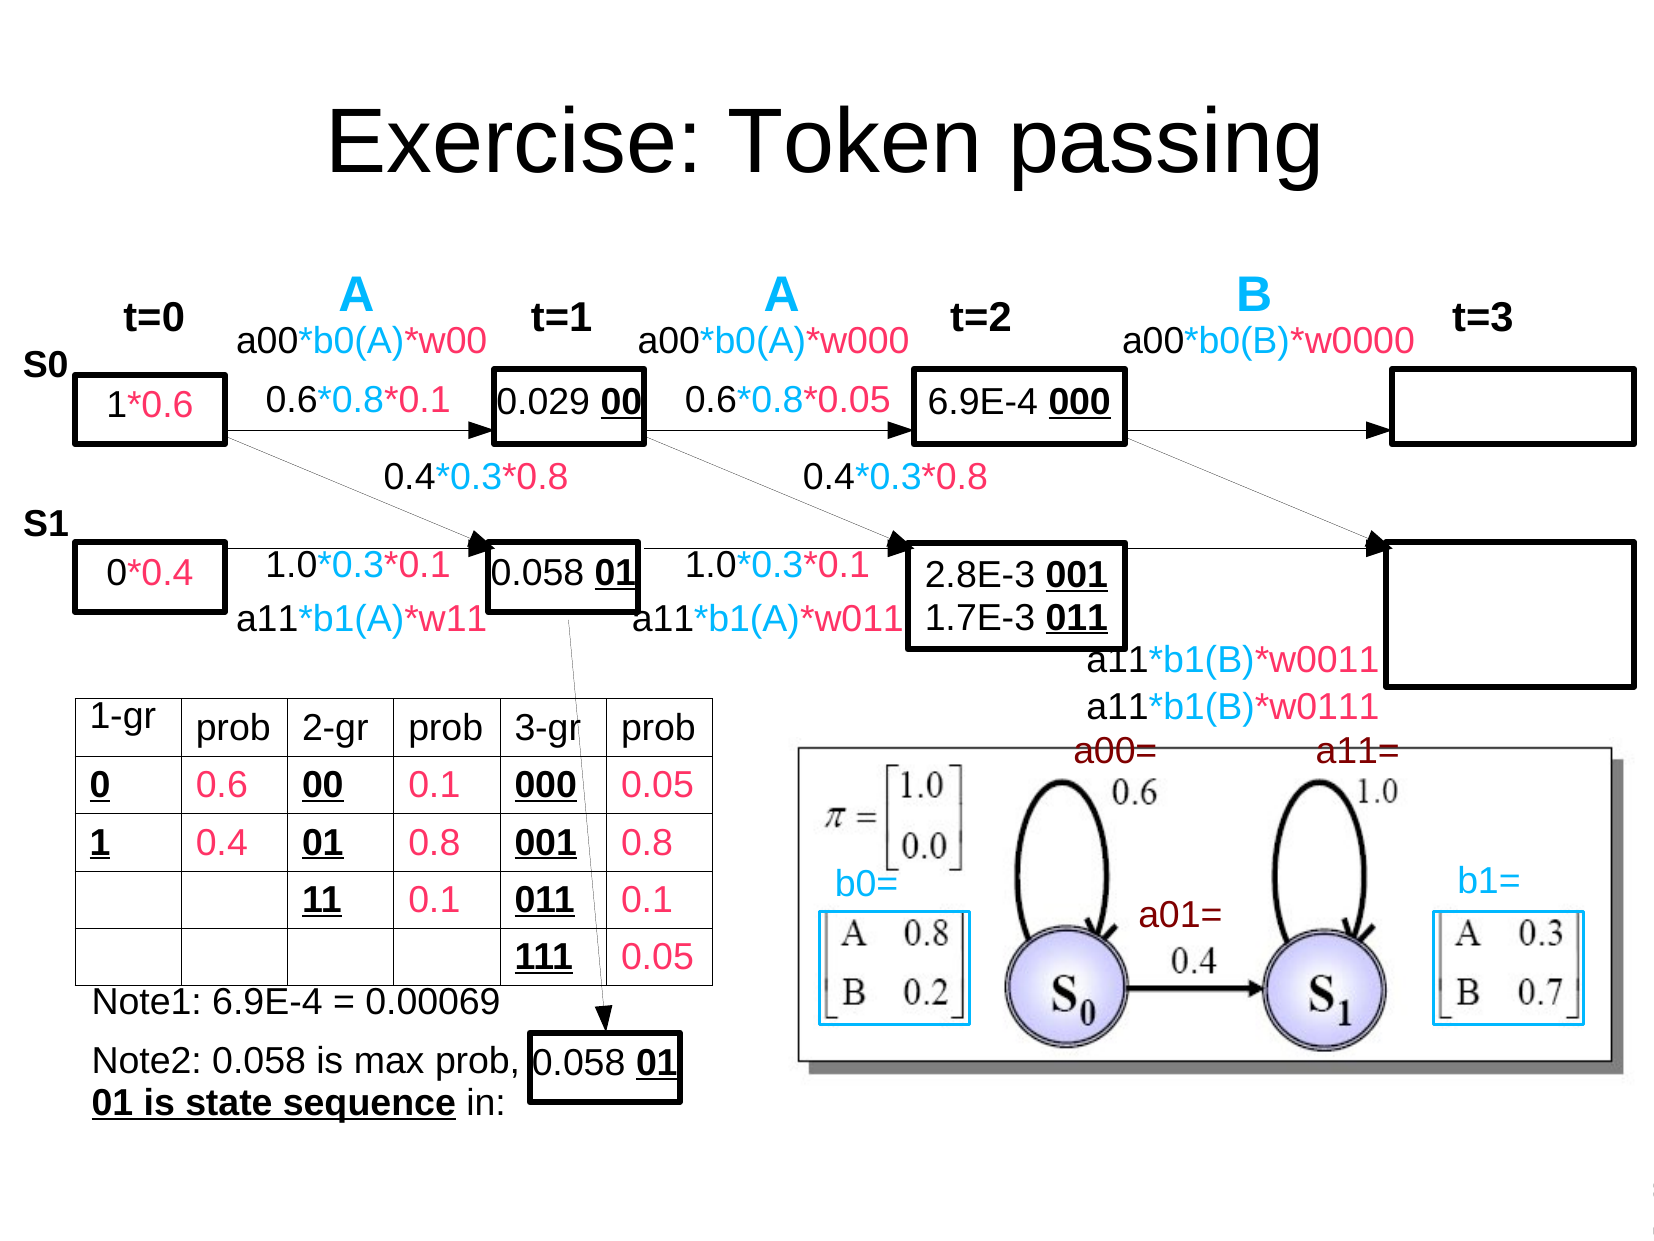

# Exercise: Token passing
A
A
B
t=0
t=1
t=2
t=3
a00*b0(A)*w00
a00*b0(A)*w000
a00*b0(B)*w0000
S0
0.029 00
6.9E-4 000
1*0.6
0.6*0.8*0.1
0.6*0.8*0.05
0.4*0.3*0.8
0.4*0.3*0.8
S1
0*0.4
0.058 01
2.8E-3 001
1.7E-3 011
1.0*0.3*0.1
1.0*0.3*0.1
a11*b1(A)*w11
a11*b1(A)*w011
a11*b1(B)*w0011
a11*b1(B)*w0111
| 1-gr | prob | 2-gr | prob | 3-gr | prob |
| --- | --- | --- | --- | --- | --- |
| 0 | 0.6 | 00 | 0.1 | 000 | 0.05 |
| 1 | 0.4 | 01 | 0.8 | 001 | 0.8 |
| | | 11 | 0.1 | 011 | 0.1 |
| | | | | 111 | 0.05 |
a00=
a11=
b1=
b0=
a01=
Note1: 6.9E-4 = 0.00069
Note2: 0.058 is max prob,
01 is state sequence in:
0.058 01
3